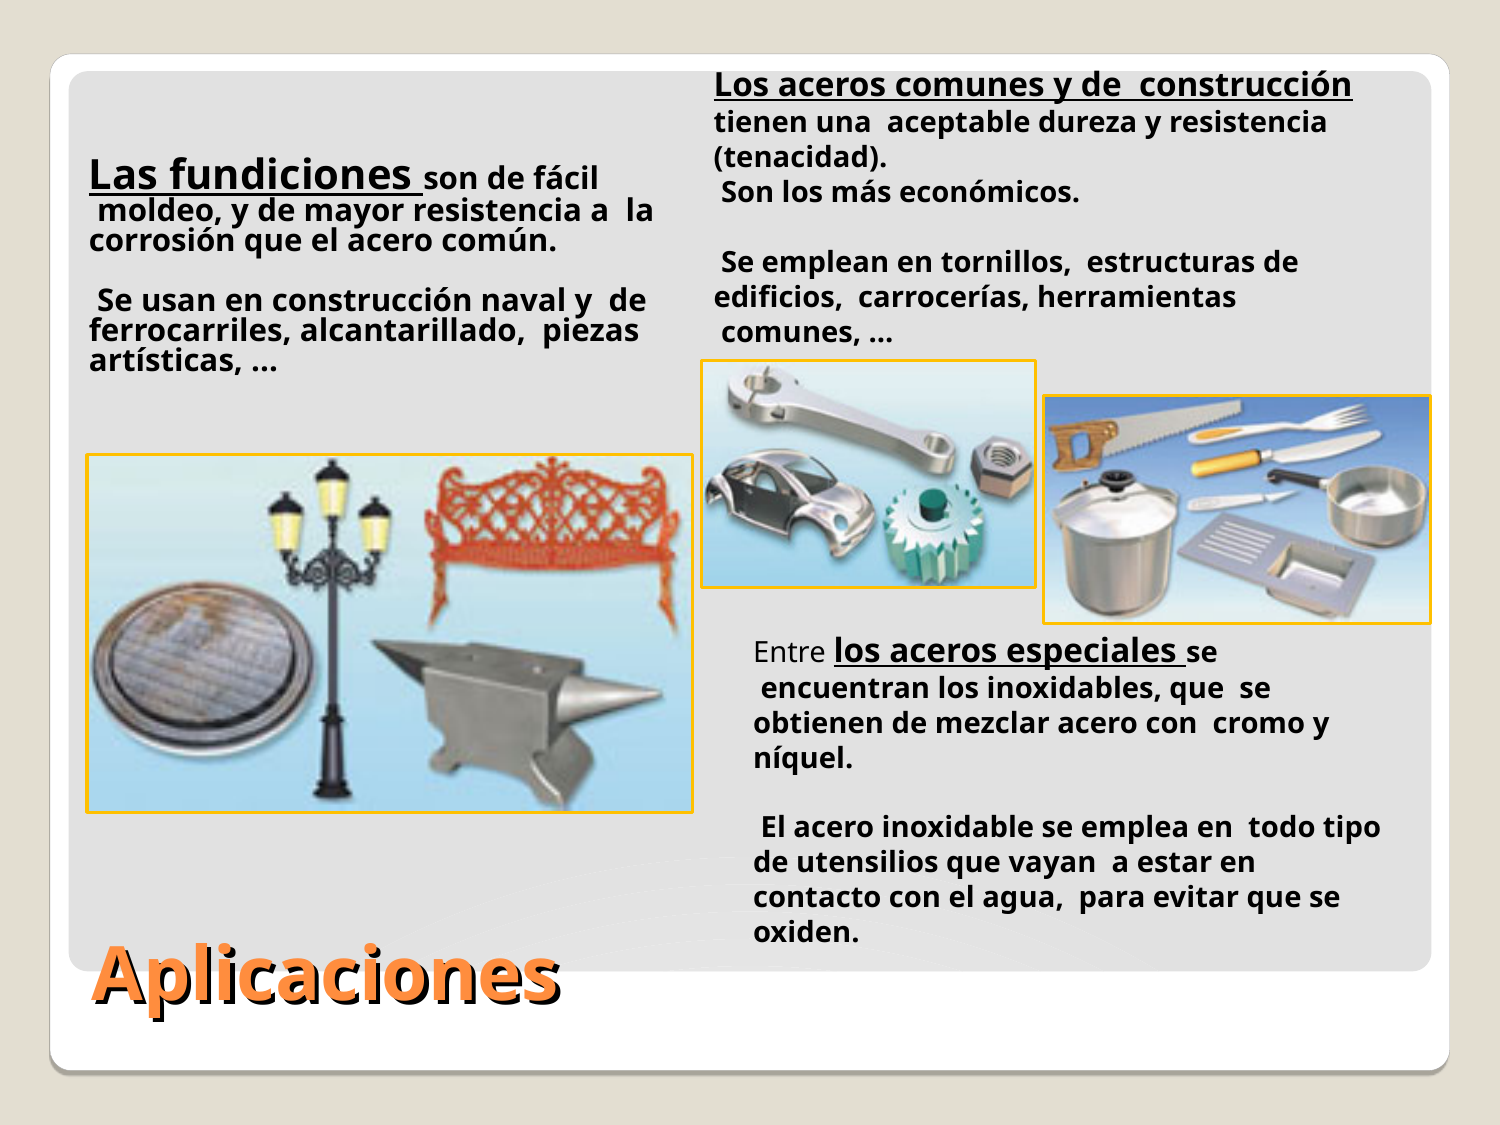

Los aceros comunes y de  construcción tienen una  aceptable dureza y resistencia (tenacidad).
 Son los más económicos.
 Se emplean en tornillos,  estructuras de edificios,  carrocerías, herramientas  comunes, ...
Las fundiciones son de fácil  moldeo, y de mayor resistencia a  la corrosión que el acero común.
 Se usan en construcción naval y  de ferrocarriles, alcantarillado,  piezas artísticas, ...
Entre los aceros especiales se  encuentran los inoxidables, que  se obtienen de mezclar acero con  cromo y níquel.
 El acero inoxidable se emplea en  todo tipo de utensilios que vayan  a estar en contacto con el agua,  para evitar que se oxiden.
# Aplicaciones